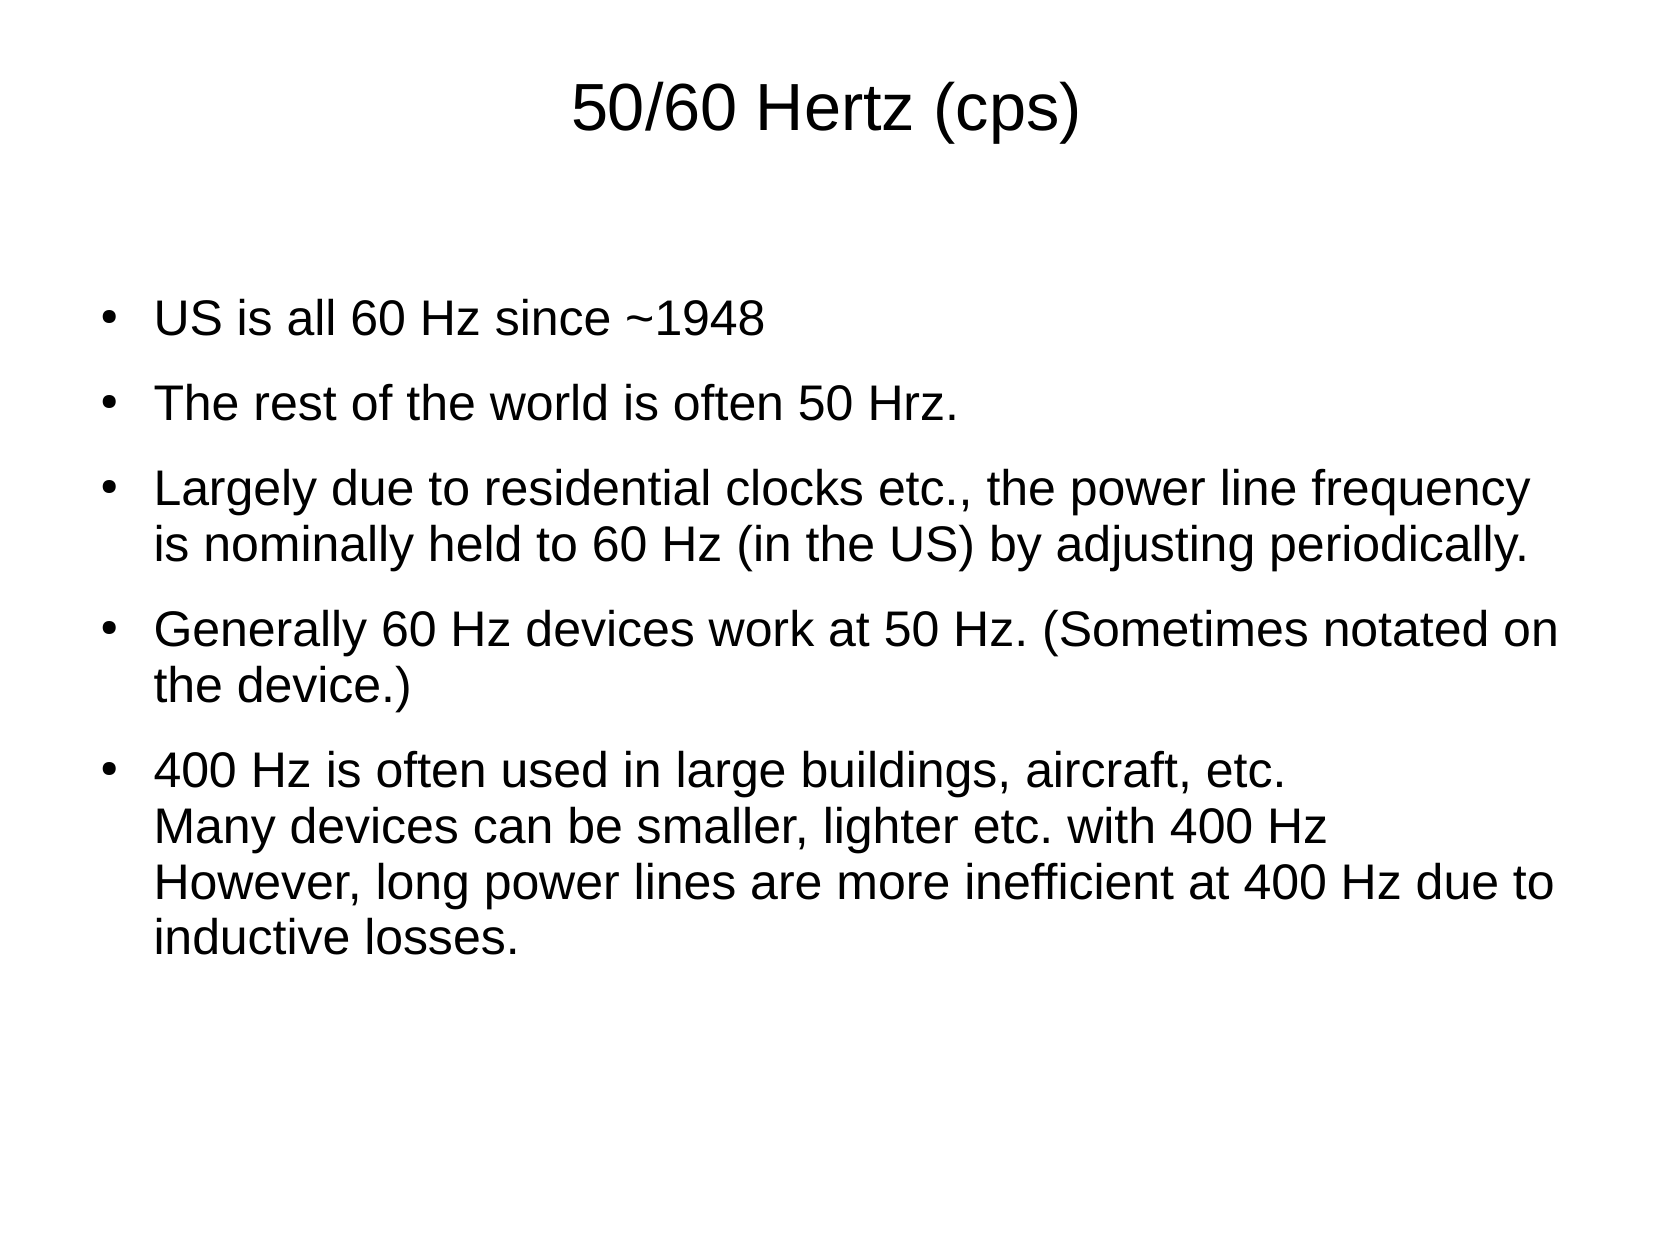

# 50/60 Hertz (cps)
US is all 60 Hz since ~1948
The rest of the world is often 50 Hrz.
Largely due to residential clocks etc., the power line frequency is nominally held to 60 Hz (in the US) by adjusting periodically.
Generally 60 Hz devices work at 50 Hz. (Sometimes notated on the device.)
400 Hz is often used in large buildings, aircraft, etc.
Many devices can be smaller, lighter etc. with 400 Hz
However, long power lines are more inefficient at 400 Hz due to
inductive losses.